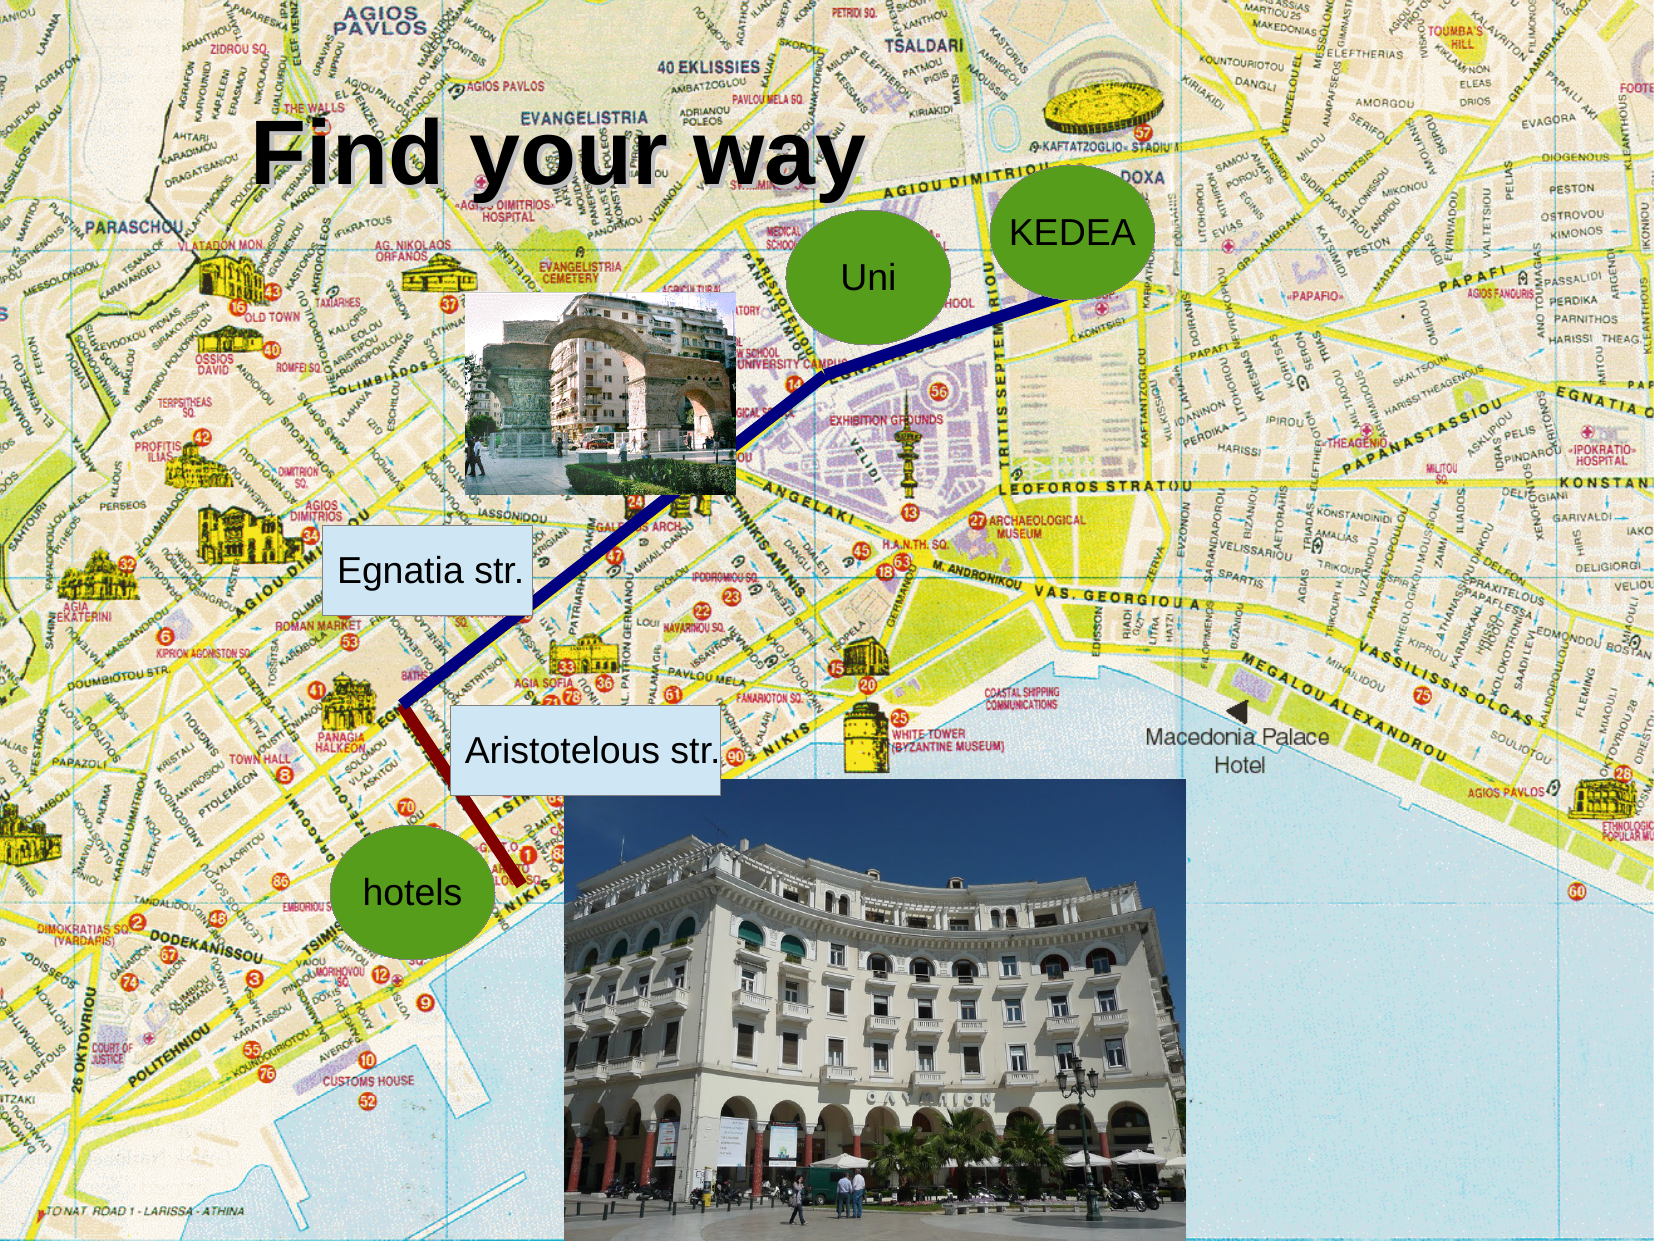

# Find your way
KEDEA
Uni
Egnatia str.
Aristotelous str.
hotels